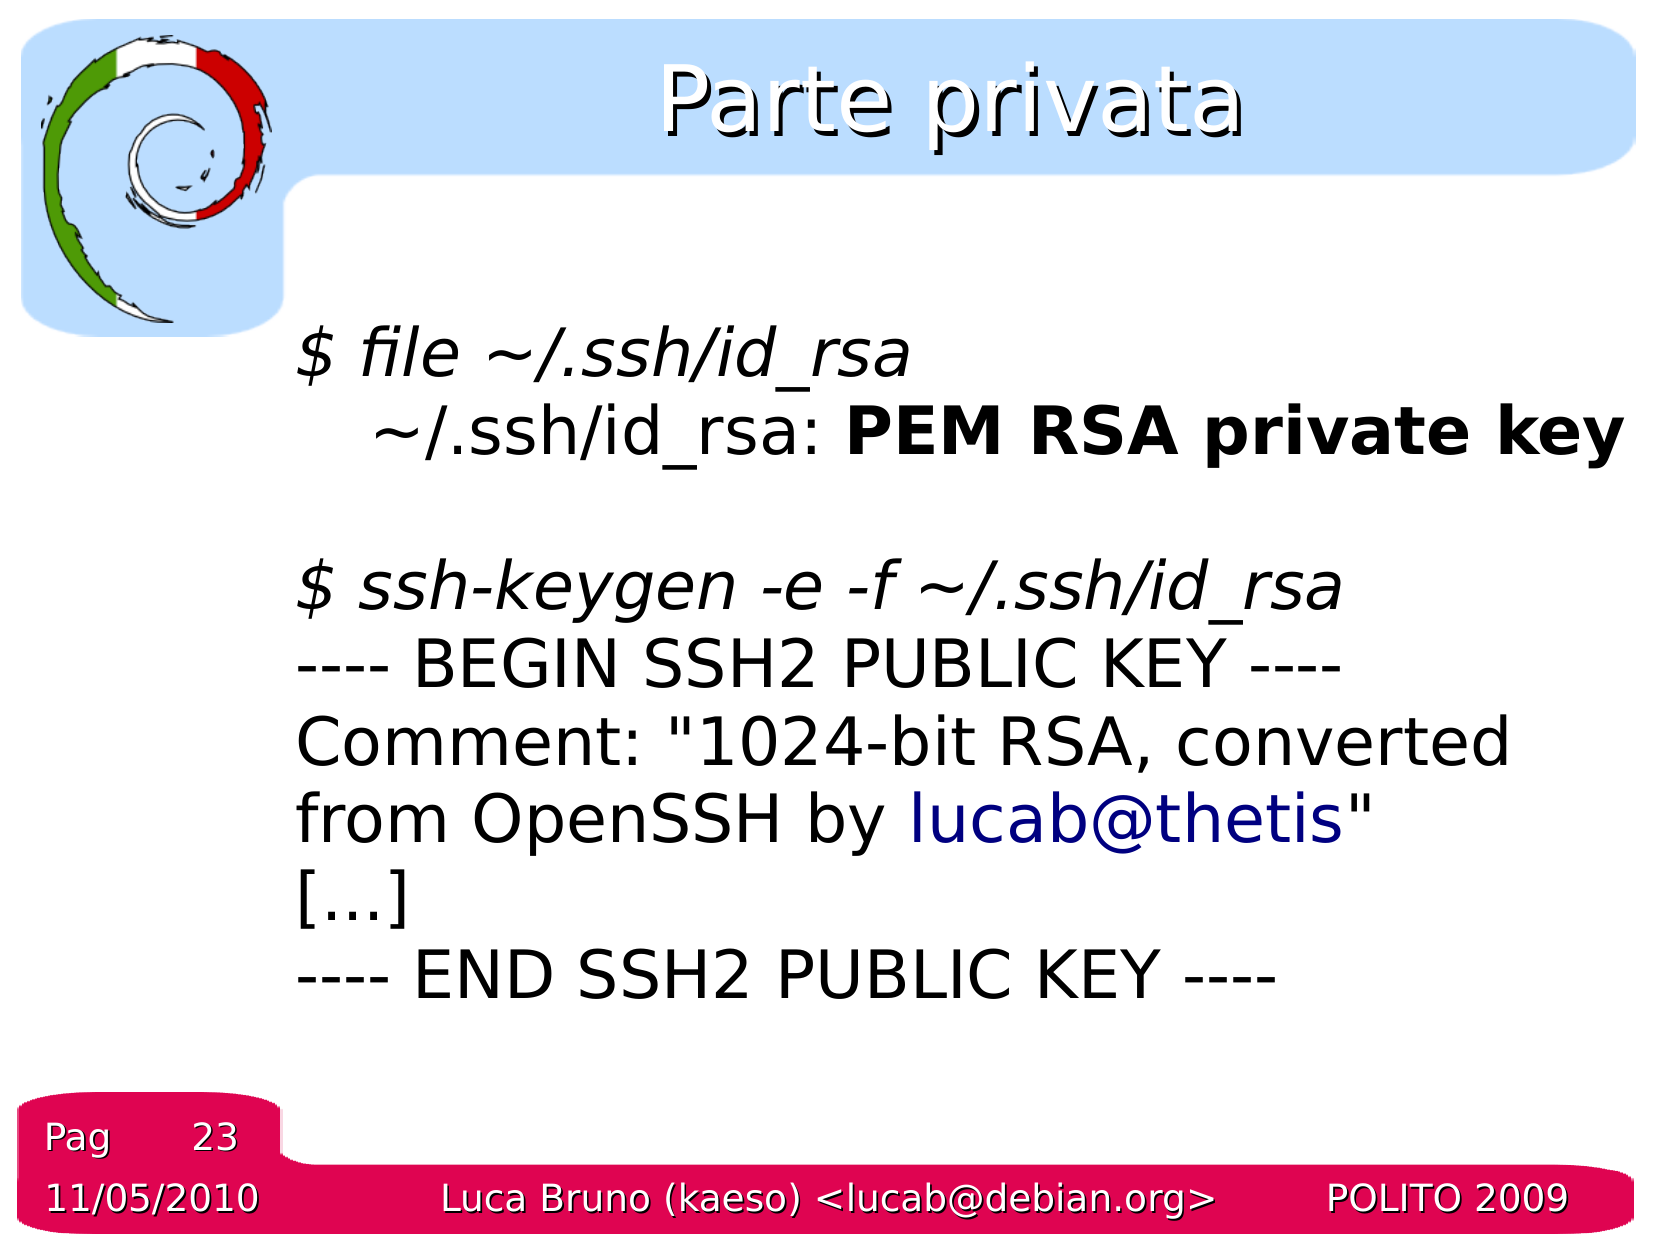

# Parte privata
$ file ~/.ssh/id_rsa
	~/.ssh/id_rsa: PEM RSA private key
$ ssh-keygen -e -f ~/.ssh/id_rsa
---- BEGIN SSH2 PUBLIC KEY ----
Comment: "1024-bit RSA, converted from OpenSSH by lucab@thetis"
[...]
---- END SSH2 PUBLIC KEY ----
Pag
Luca Bruno (kaeso) <lucab@debian.org> 		POLITO 2009
11/05/2010